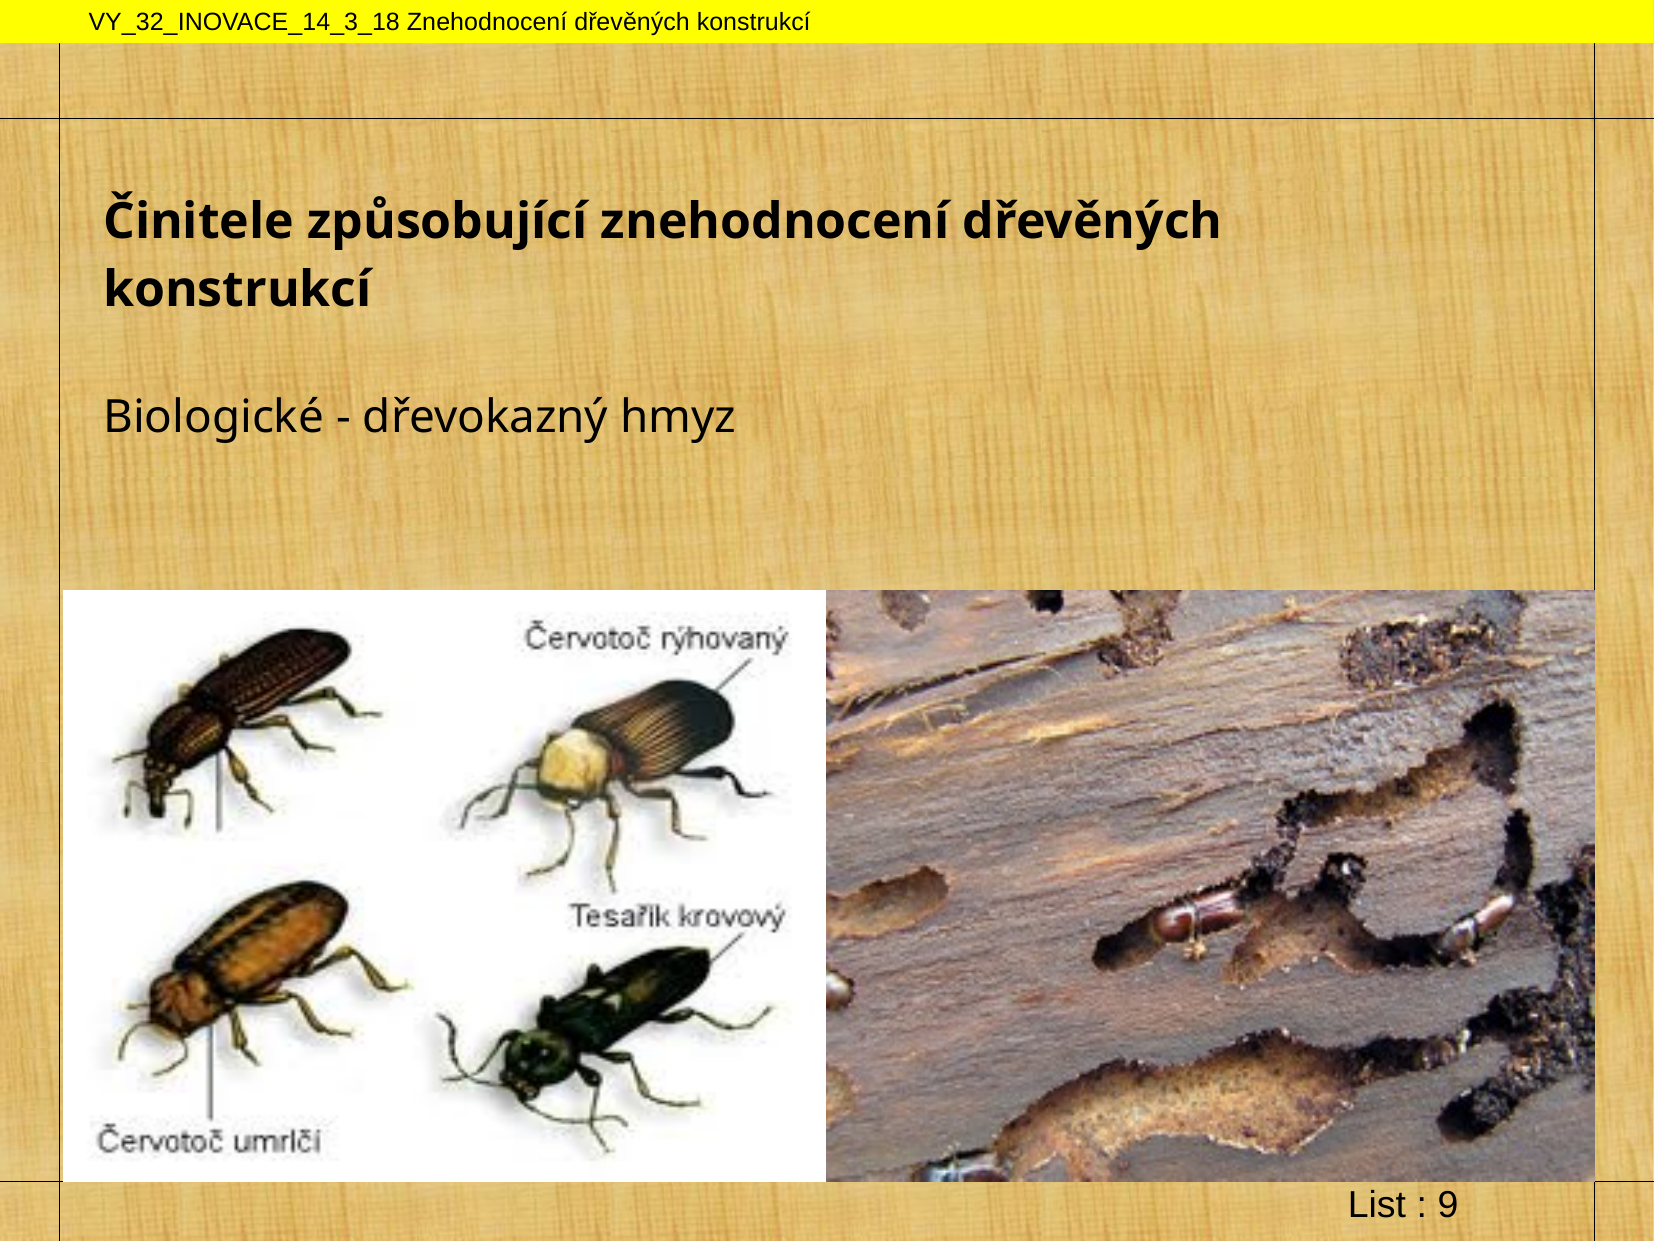

VY_32_INOVACE_14_3_18 Znehodnocení dřevěných konstrukcí
Činitele způsobující znehodnocení dřevěných konstrukcí
Biologické - dřevokazný hmyz
List :